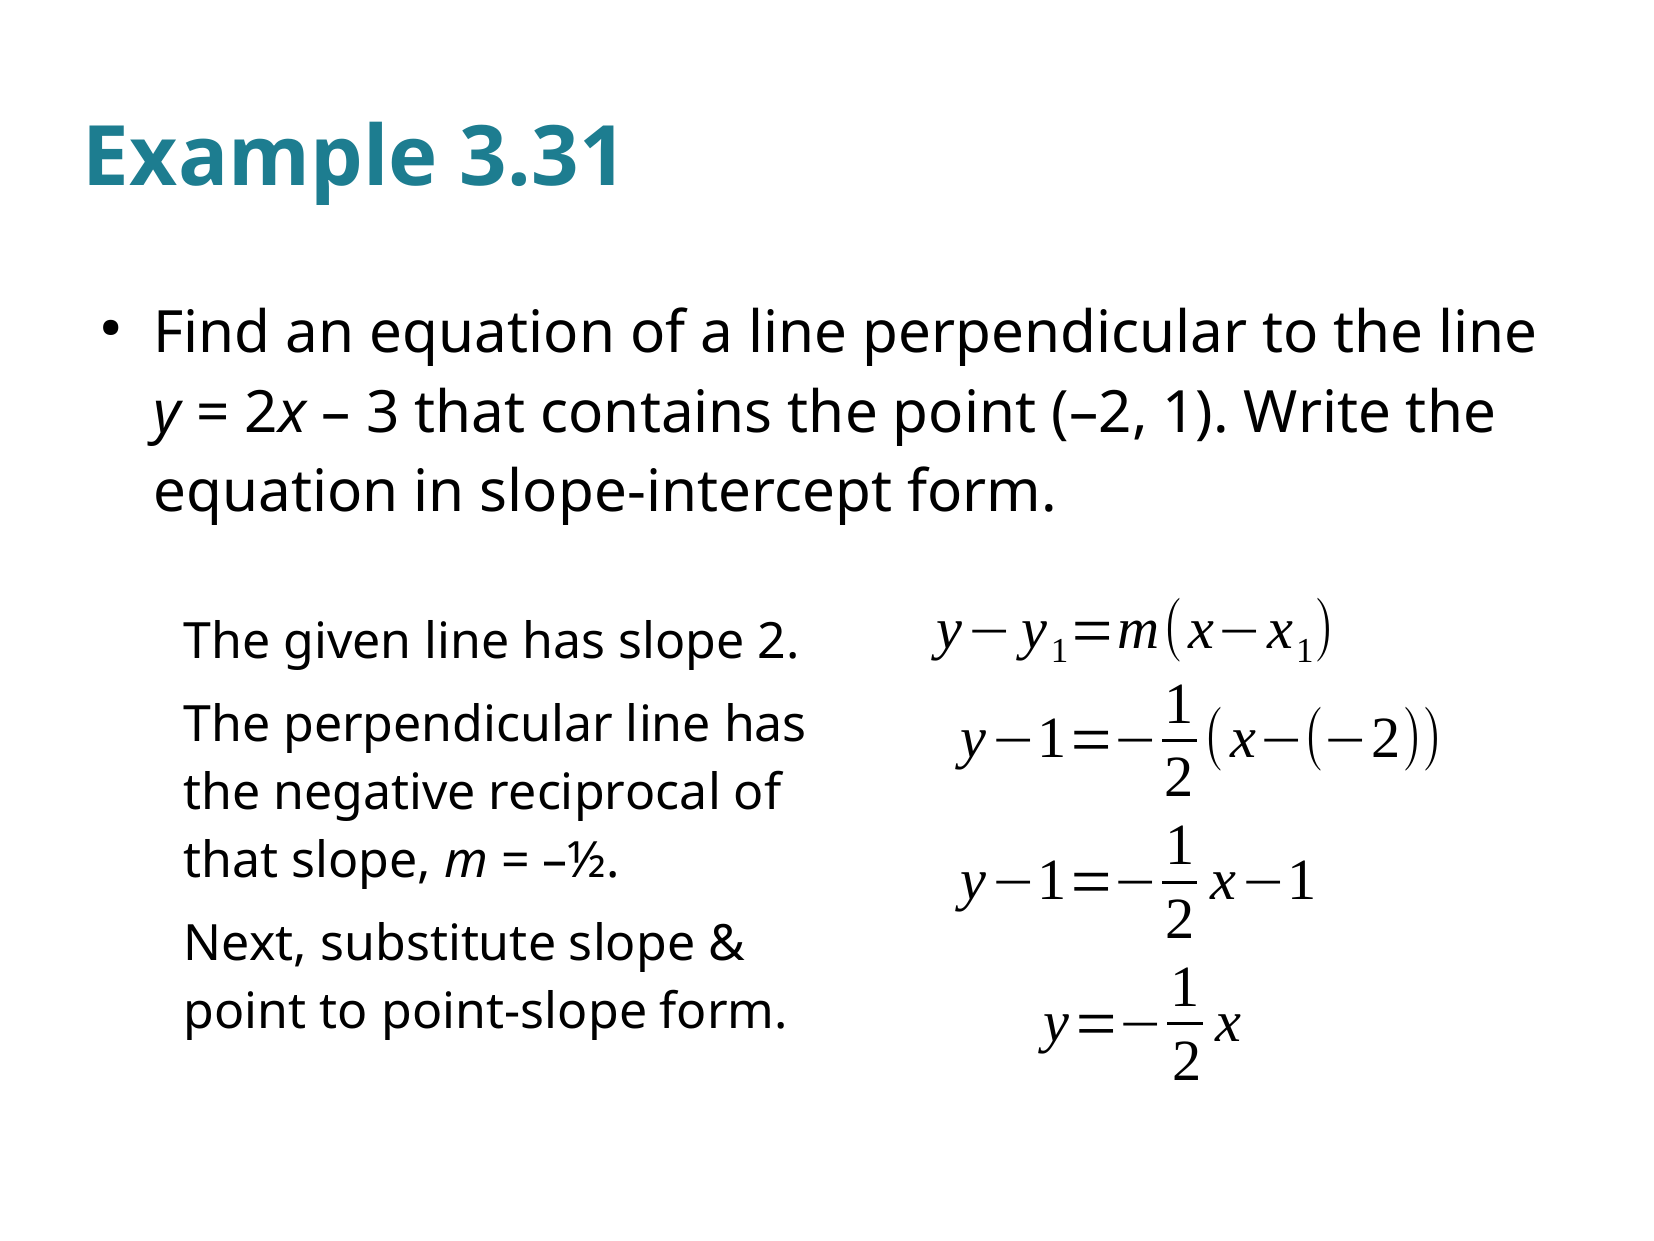

# Example 3.31
Find an equation of a line perpendicular to the line y = 2x – 3 that contains the point (–2, 1). Write the equation in slope-intercept form.
The given line has slope 2.
The perpendicular line has the negative reciprocal of that slope, m = –½.
Next, substitute slope & point to point-slope form.